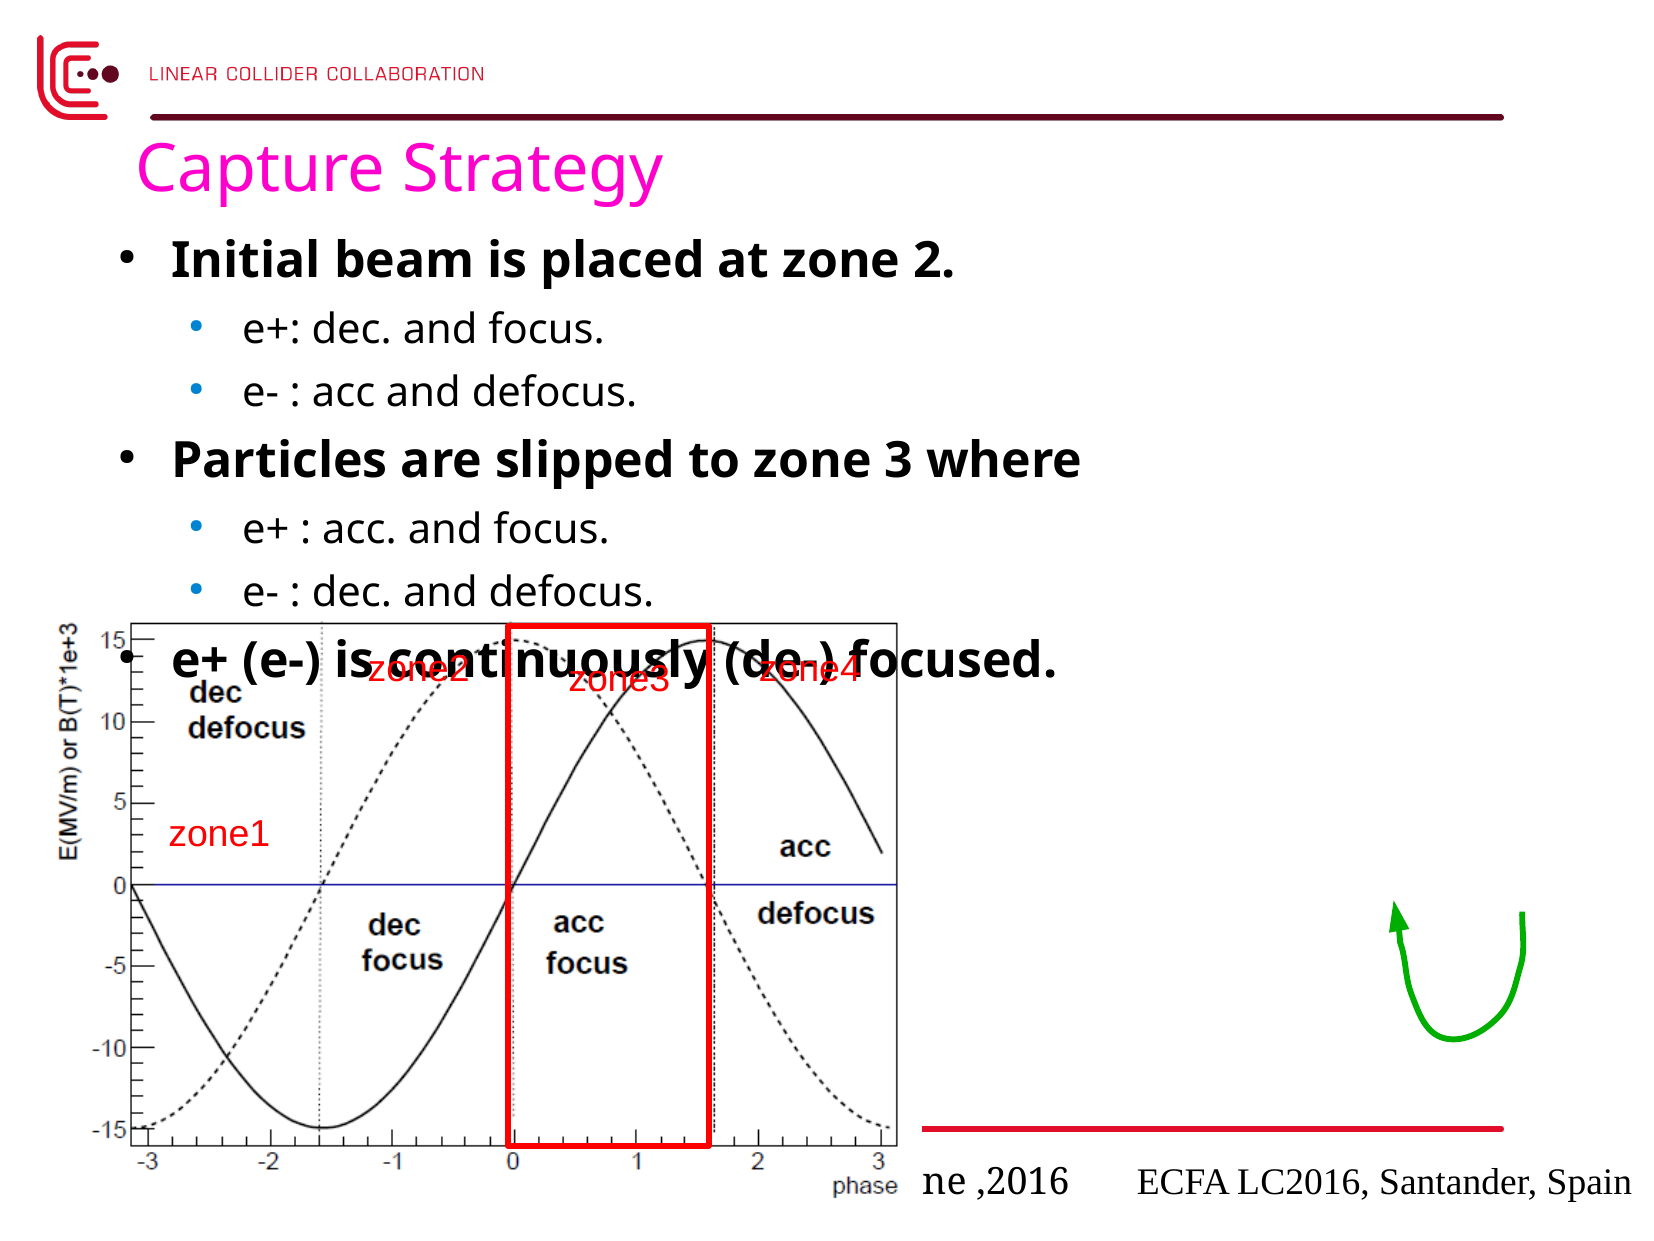

# Capture Strategy
Initial beam is placed at zone 2.
e+: dec. and focus.
e- : acc and defocus.
Particles are slipped to zone 3 where
e+ : acc. and focus.
e- : dec. and defocus.
e+ (e-) is continuously (de-) focused.
zone2
zone4
zone3
zone1